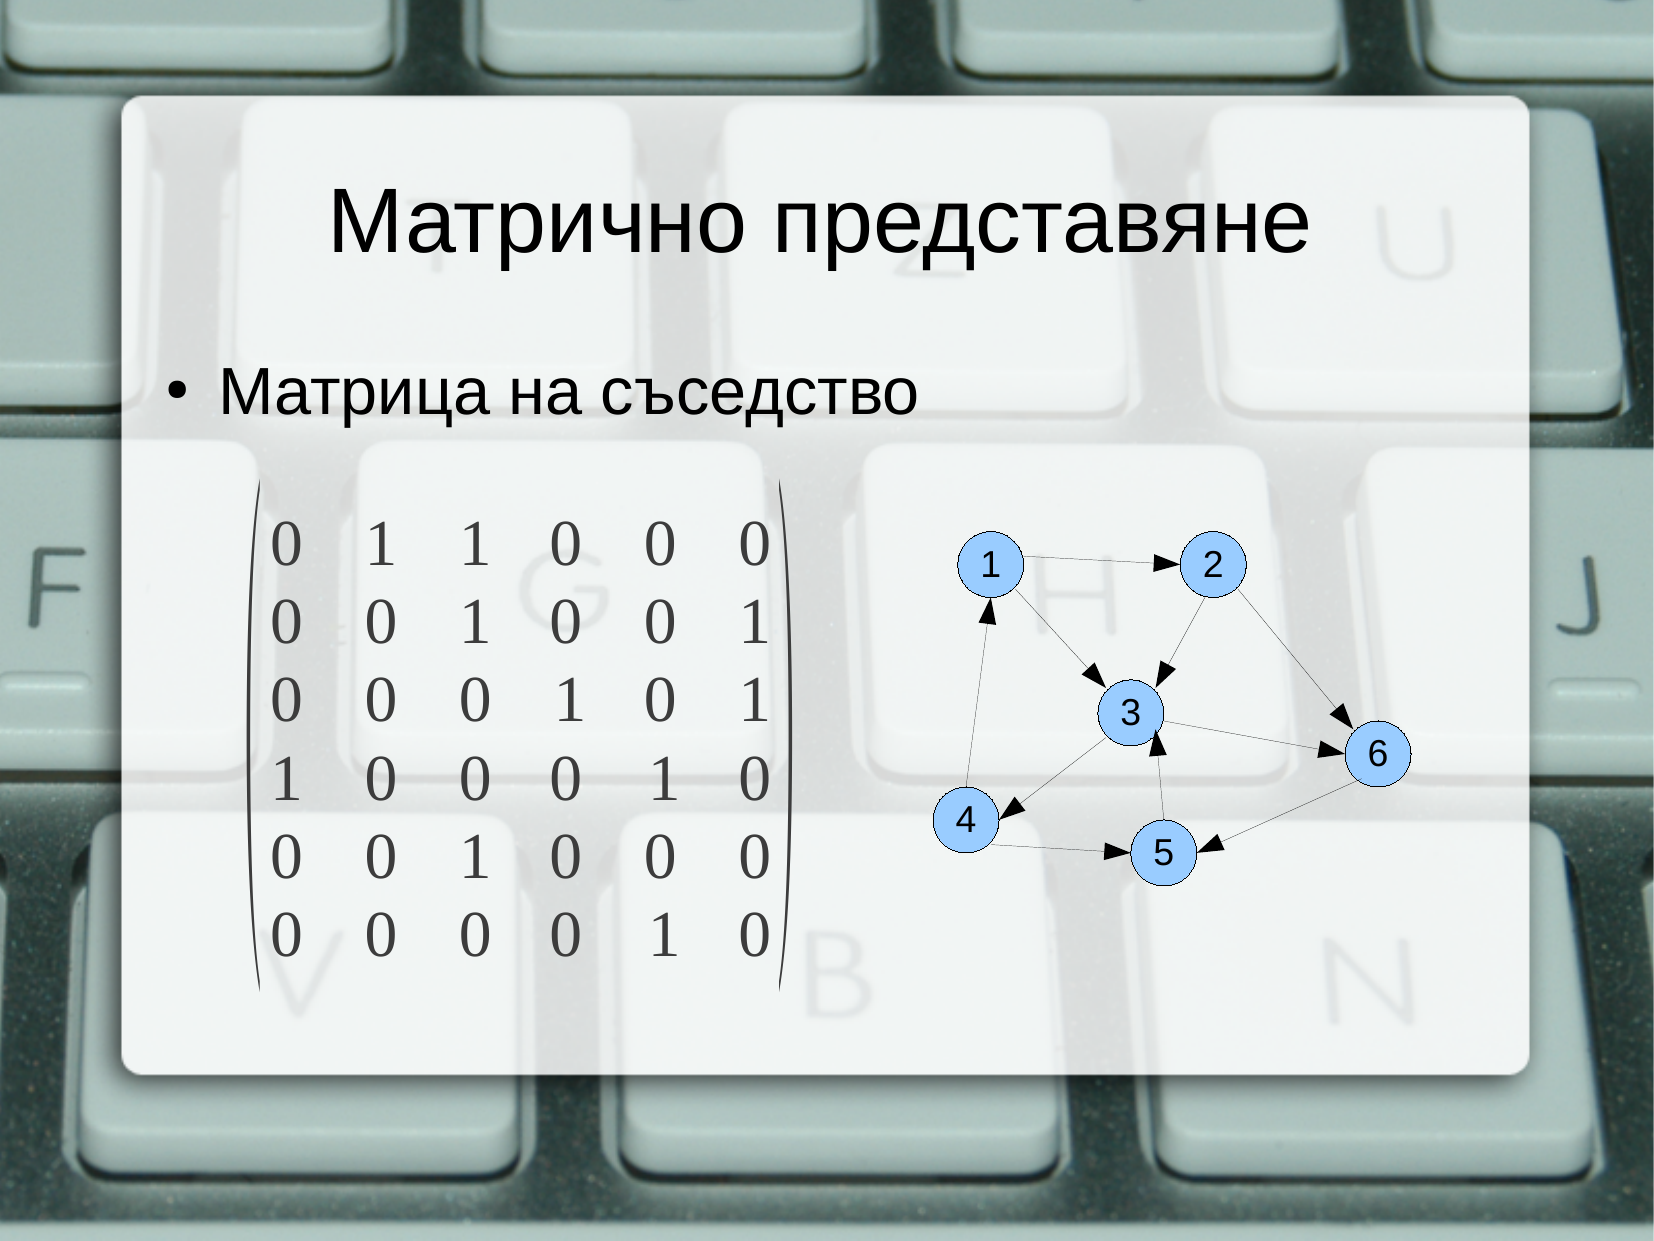

# Матрично представяне
Матрица на съседство
1
2
3
6
4
5